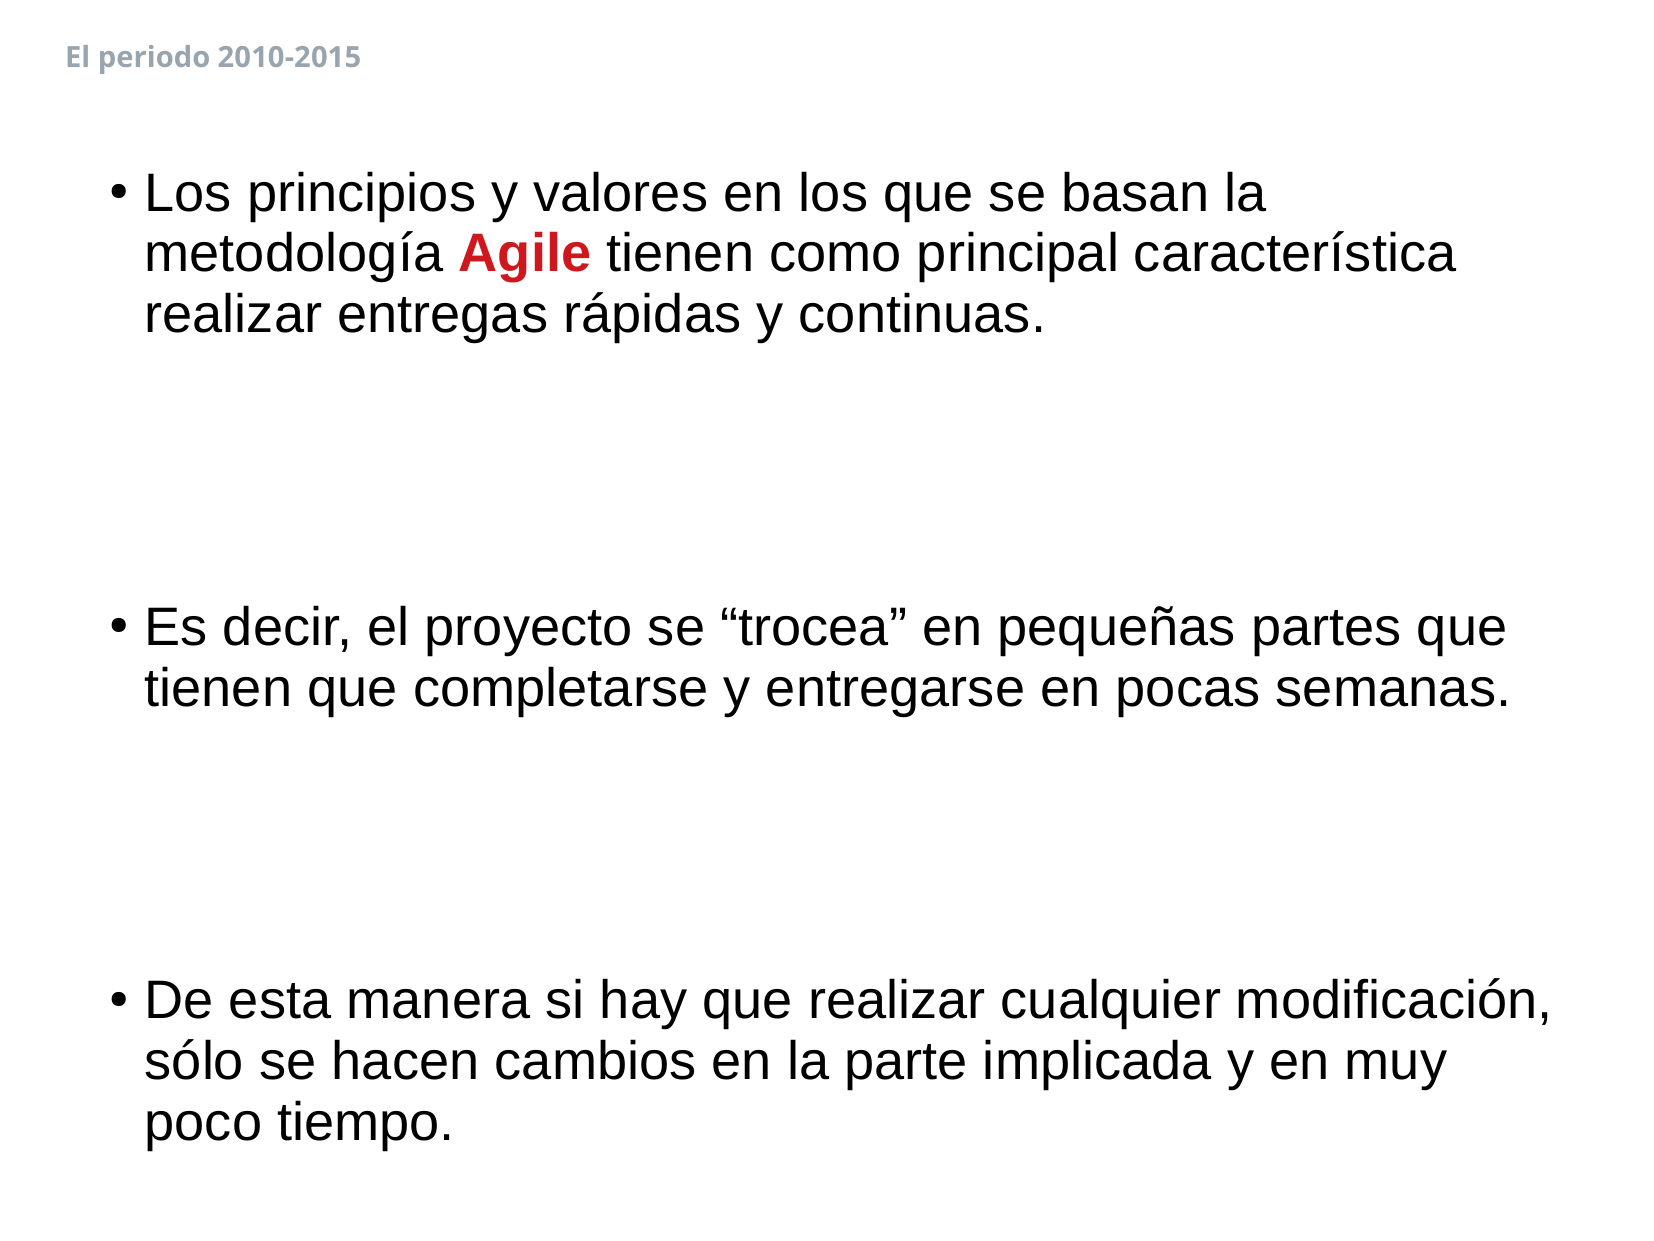

El periodo 2010-2015
Los principios y valores en los que se basan la metodología Agile tienen como principal característica realizar entregas rápidas y continuas.
Es decir, el proyecto se “trocea” en pequeñas partes que tienen que completarse y entregarse en pocas semanas.
De esta manera si hay que realizar cualquier modificación, sólo se hacen cambios en la parte implicada y en muy poco tiempo.